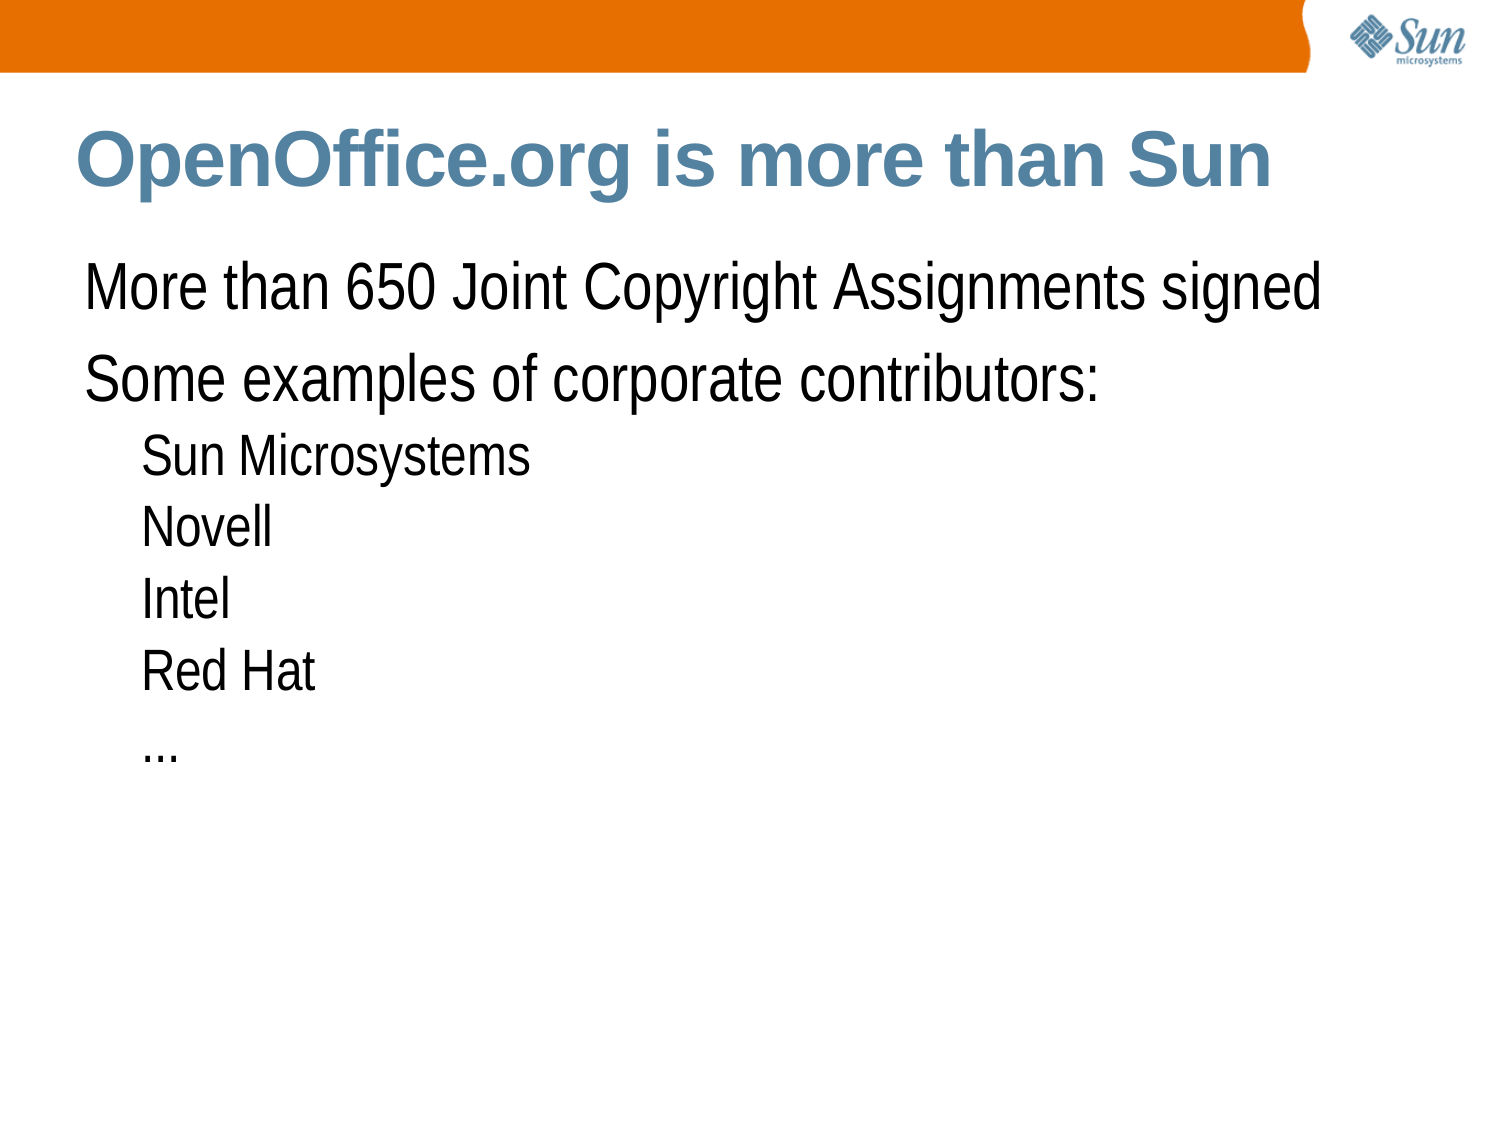

# OpenOffice.org is more than Sun
More than 650 Joint Copyright Assignments signed
Some examples of corporate contributors:
Sun Microsystems
Novell
Intel
Red Hat
...